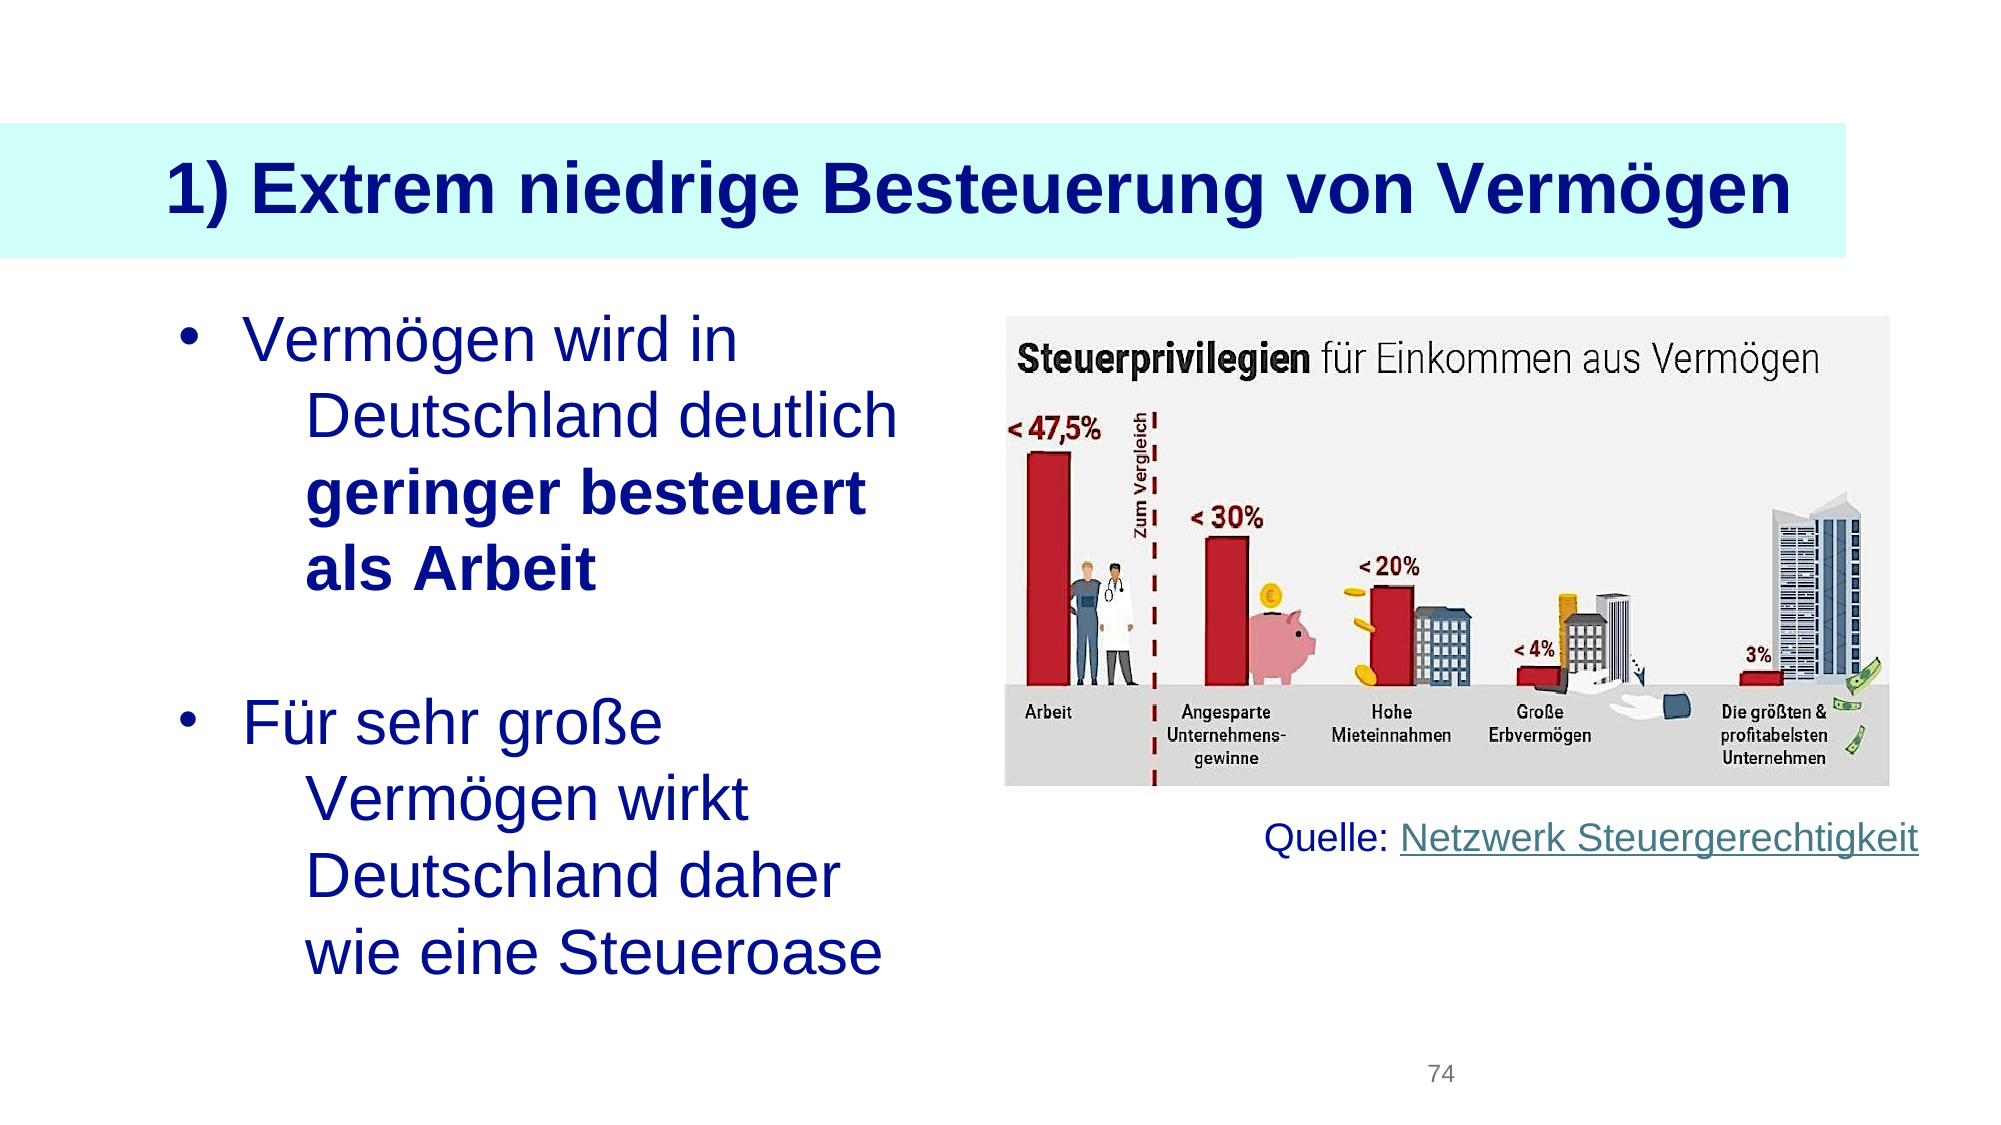

1) Extrem niedrige Besteuerung von Vermögen
# Vermögen wird in Deutschland deutlich geringer besteuert als Arbeit
Für sehr große Vermögen wirkt Deutschland daher wie eine Steueroase
Quelle: Netzwerk Steuergerechtigkeit